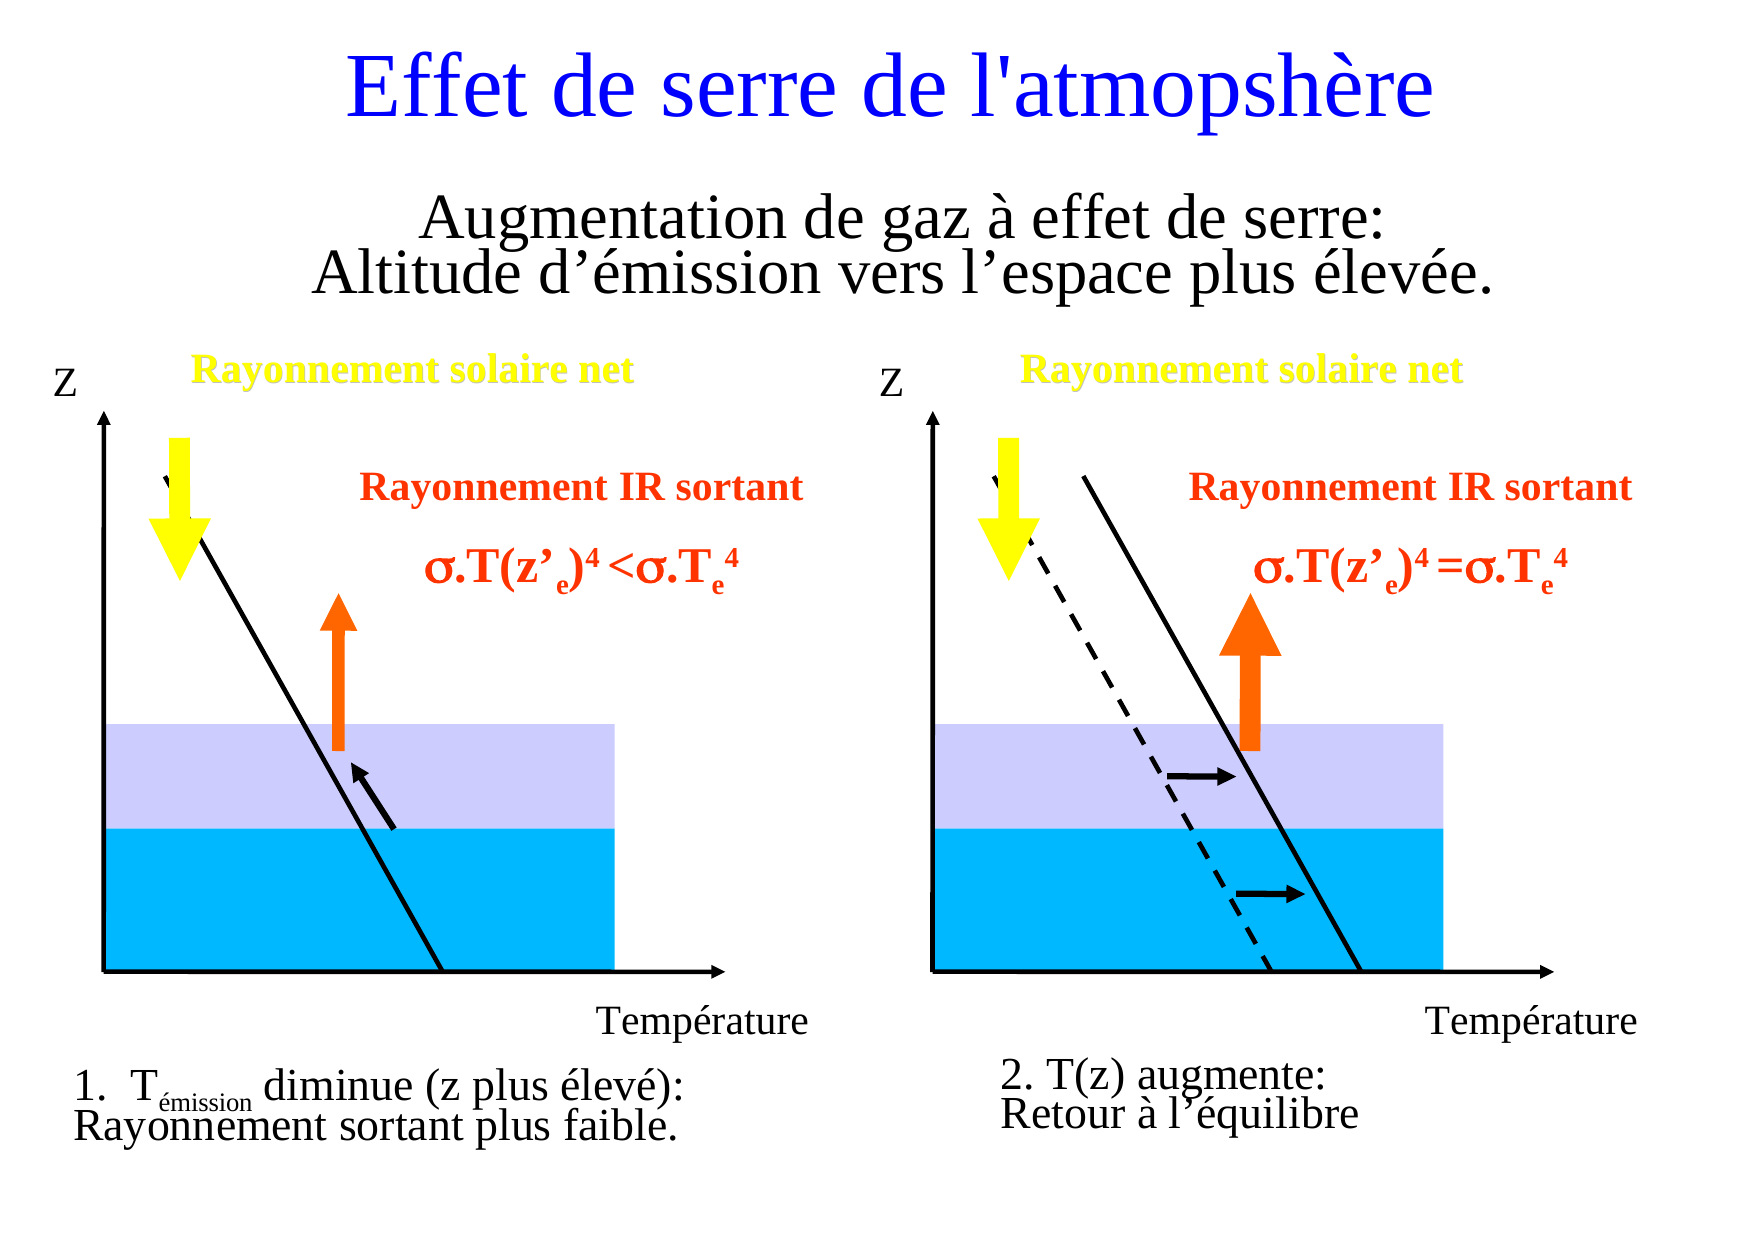

Effet de serre de l'atmopshère
Augmentation de gaz à effet de serre:
Altitude d’émission vers l’espace plus élevée.
Rayonnement solaire net
Rayonnement solaire net
Z
Z
Rayonnement IR sortant
.T(z’e)4 <.Te4
Rayonnement IR sortant
.T(z’e)4 =.Te4
Température
Température
2. T(z) augmente:
Retour à l’équilibre
1. Témission diminue (z plus élevé):
Rayonnement sortant plus faible.